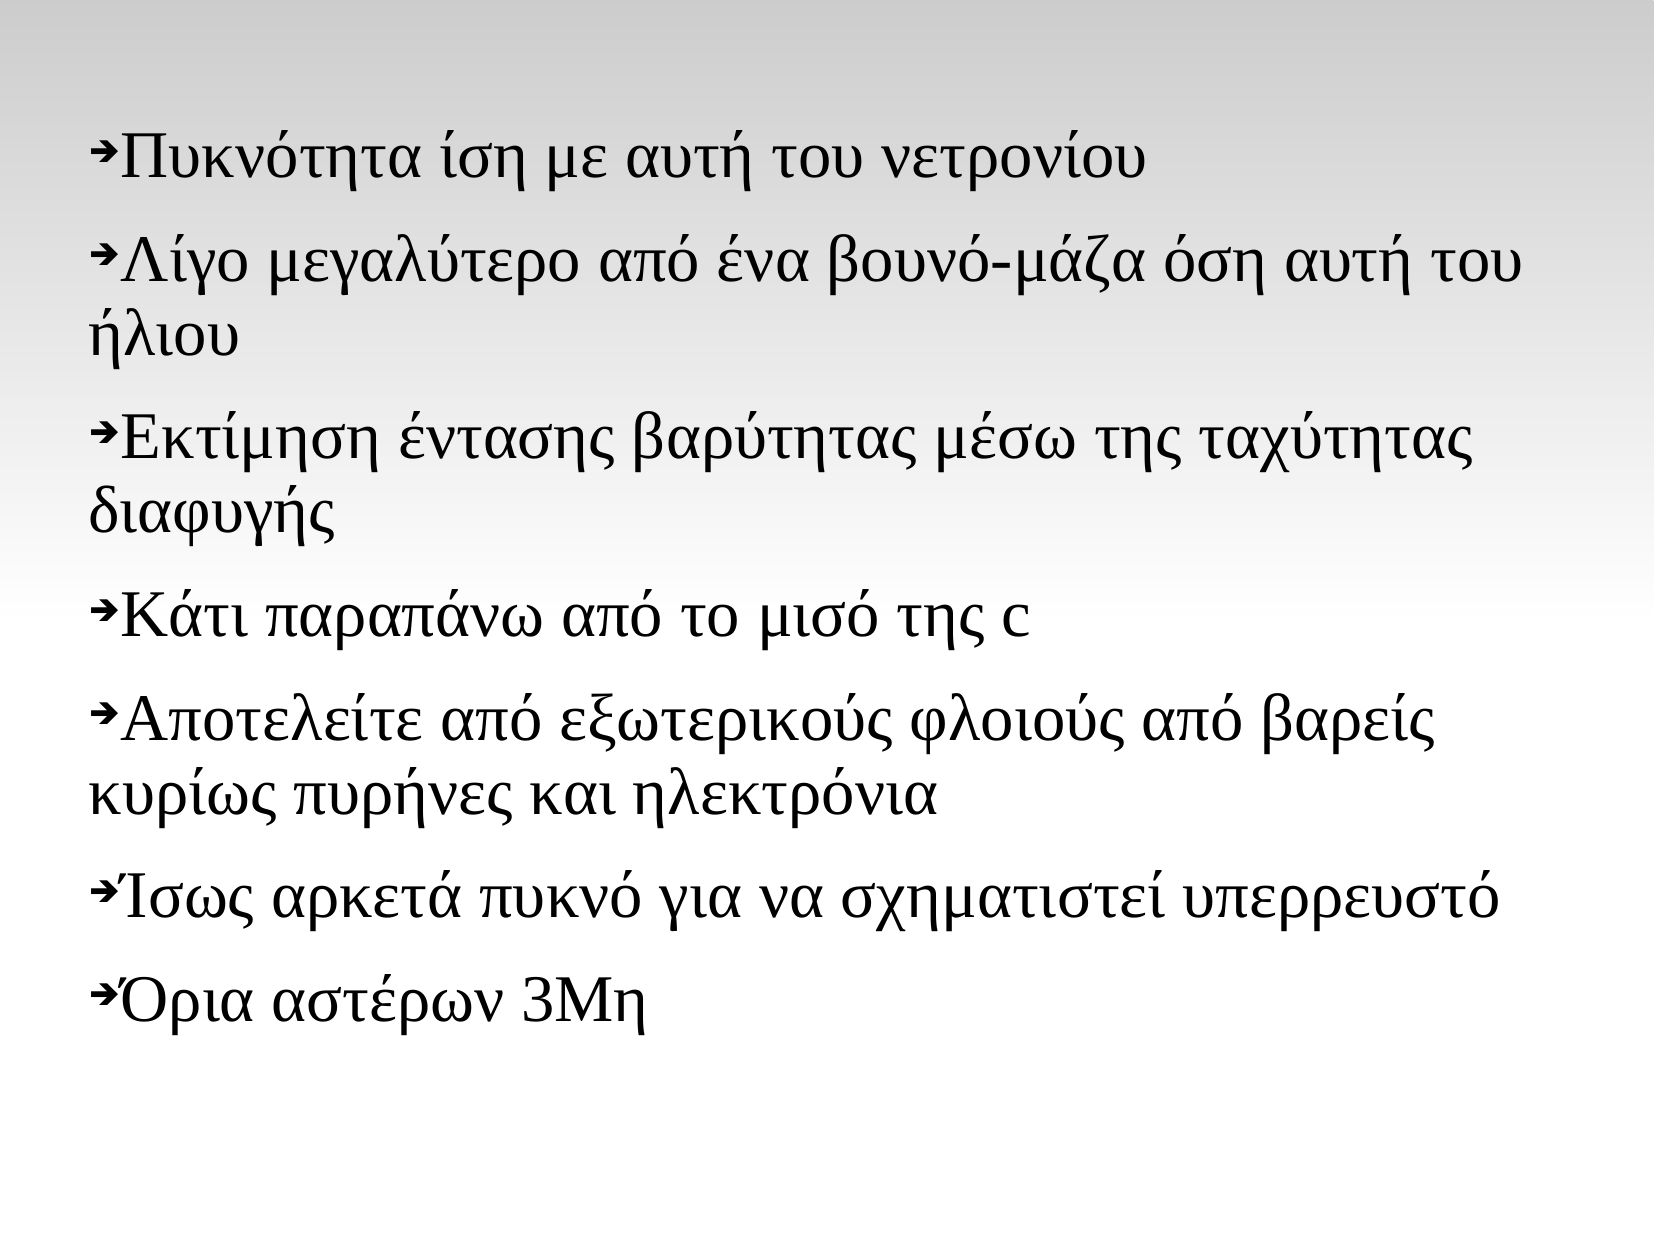

# Πυκνότητα ίση με αυτή του νετρονίου
Λίγο μεγαλύτερο από ένα βουνό-μάζα όση αυτή του ήλιου
Εκτίμηση έντασης βαρύτητας μέσω της ταχύτητας διαφυγής
Κάτι παραπάνω από το μισό της c
Αποτελείτε από εξωτερικούς φλοιούς από βαρείς κυρίως πυρήνες και ηλεκτρόνια
Ίσως αρκετά πυκνό για να σχηματιστεί υπερρευστό
Όρια αστέρων 3Μη